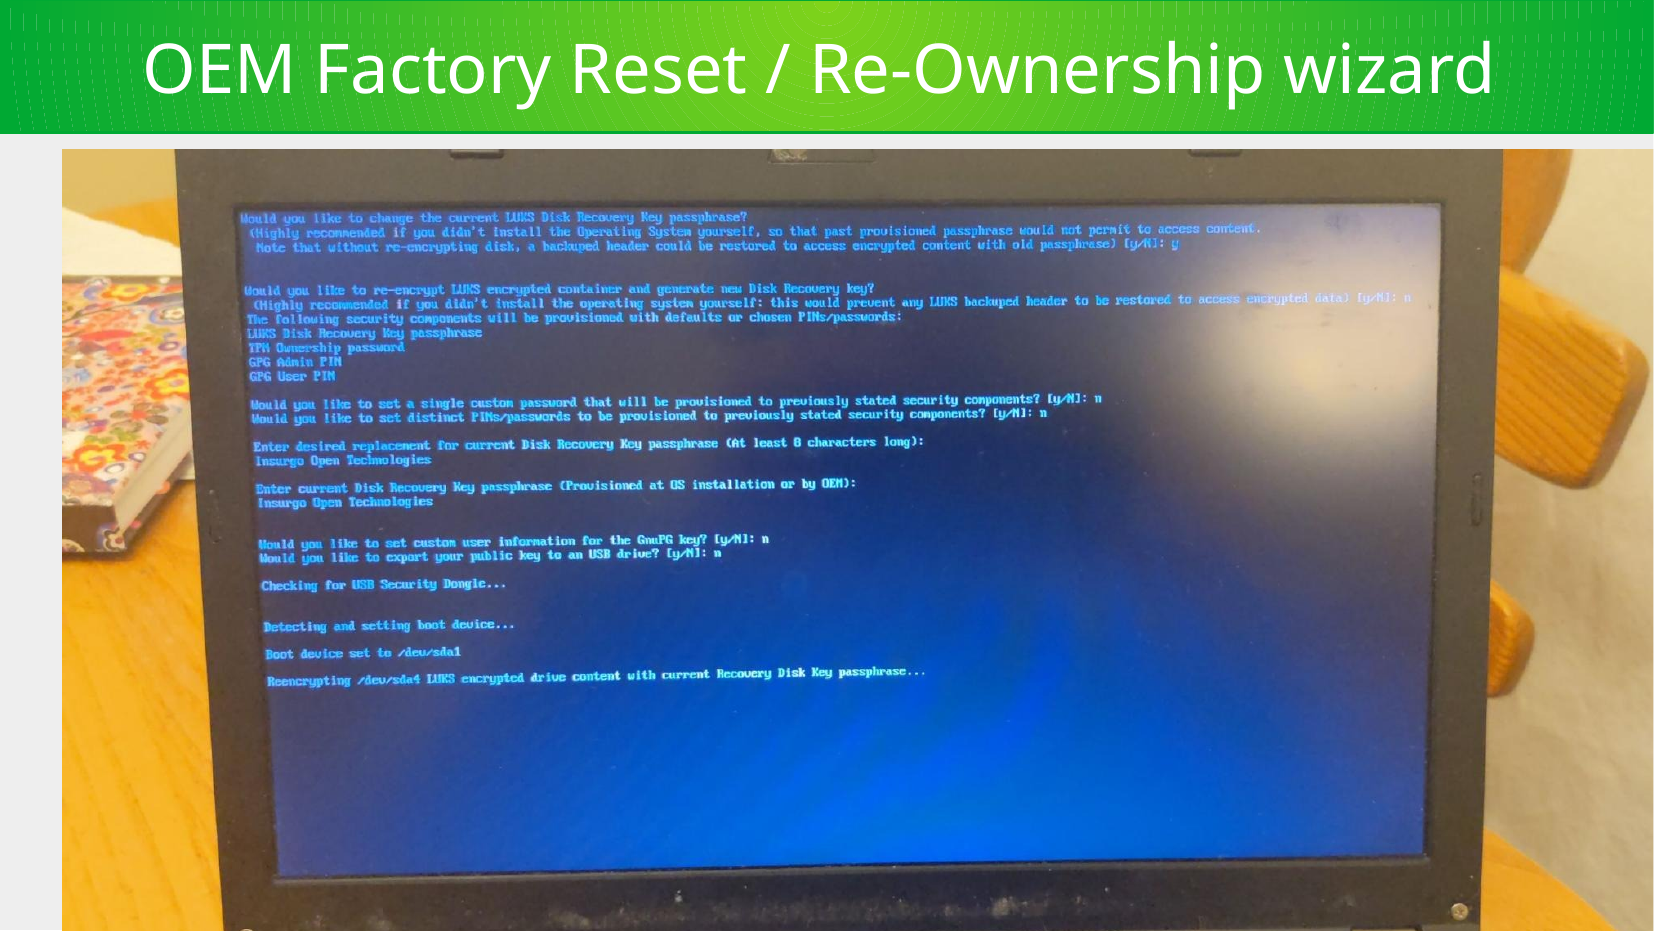

# OEM Factory Reset / Re-Ownership wizard